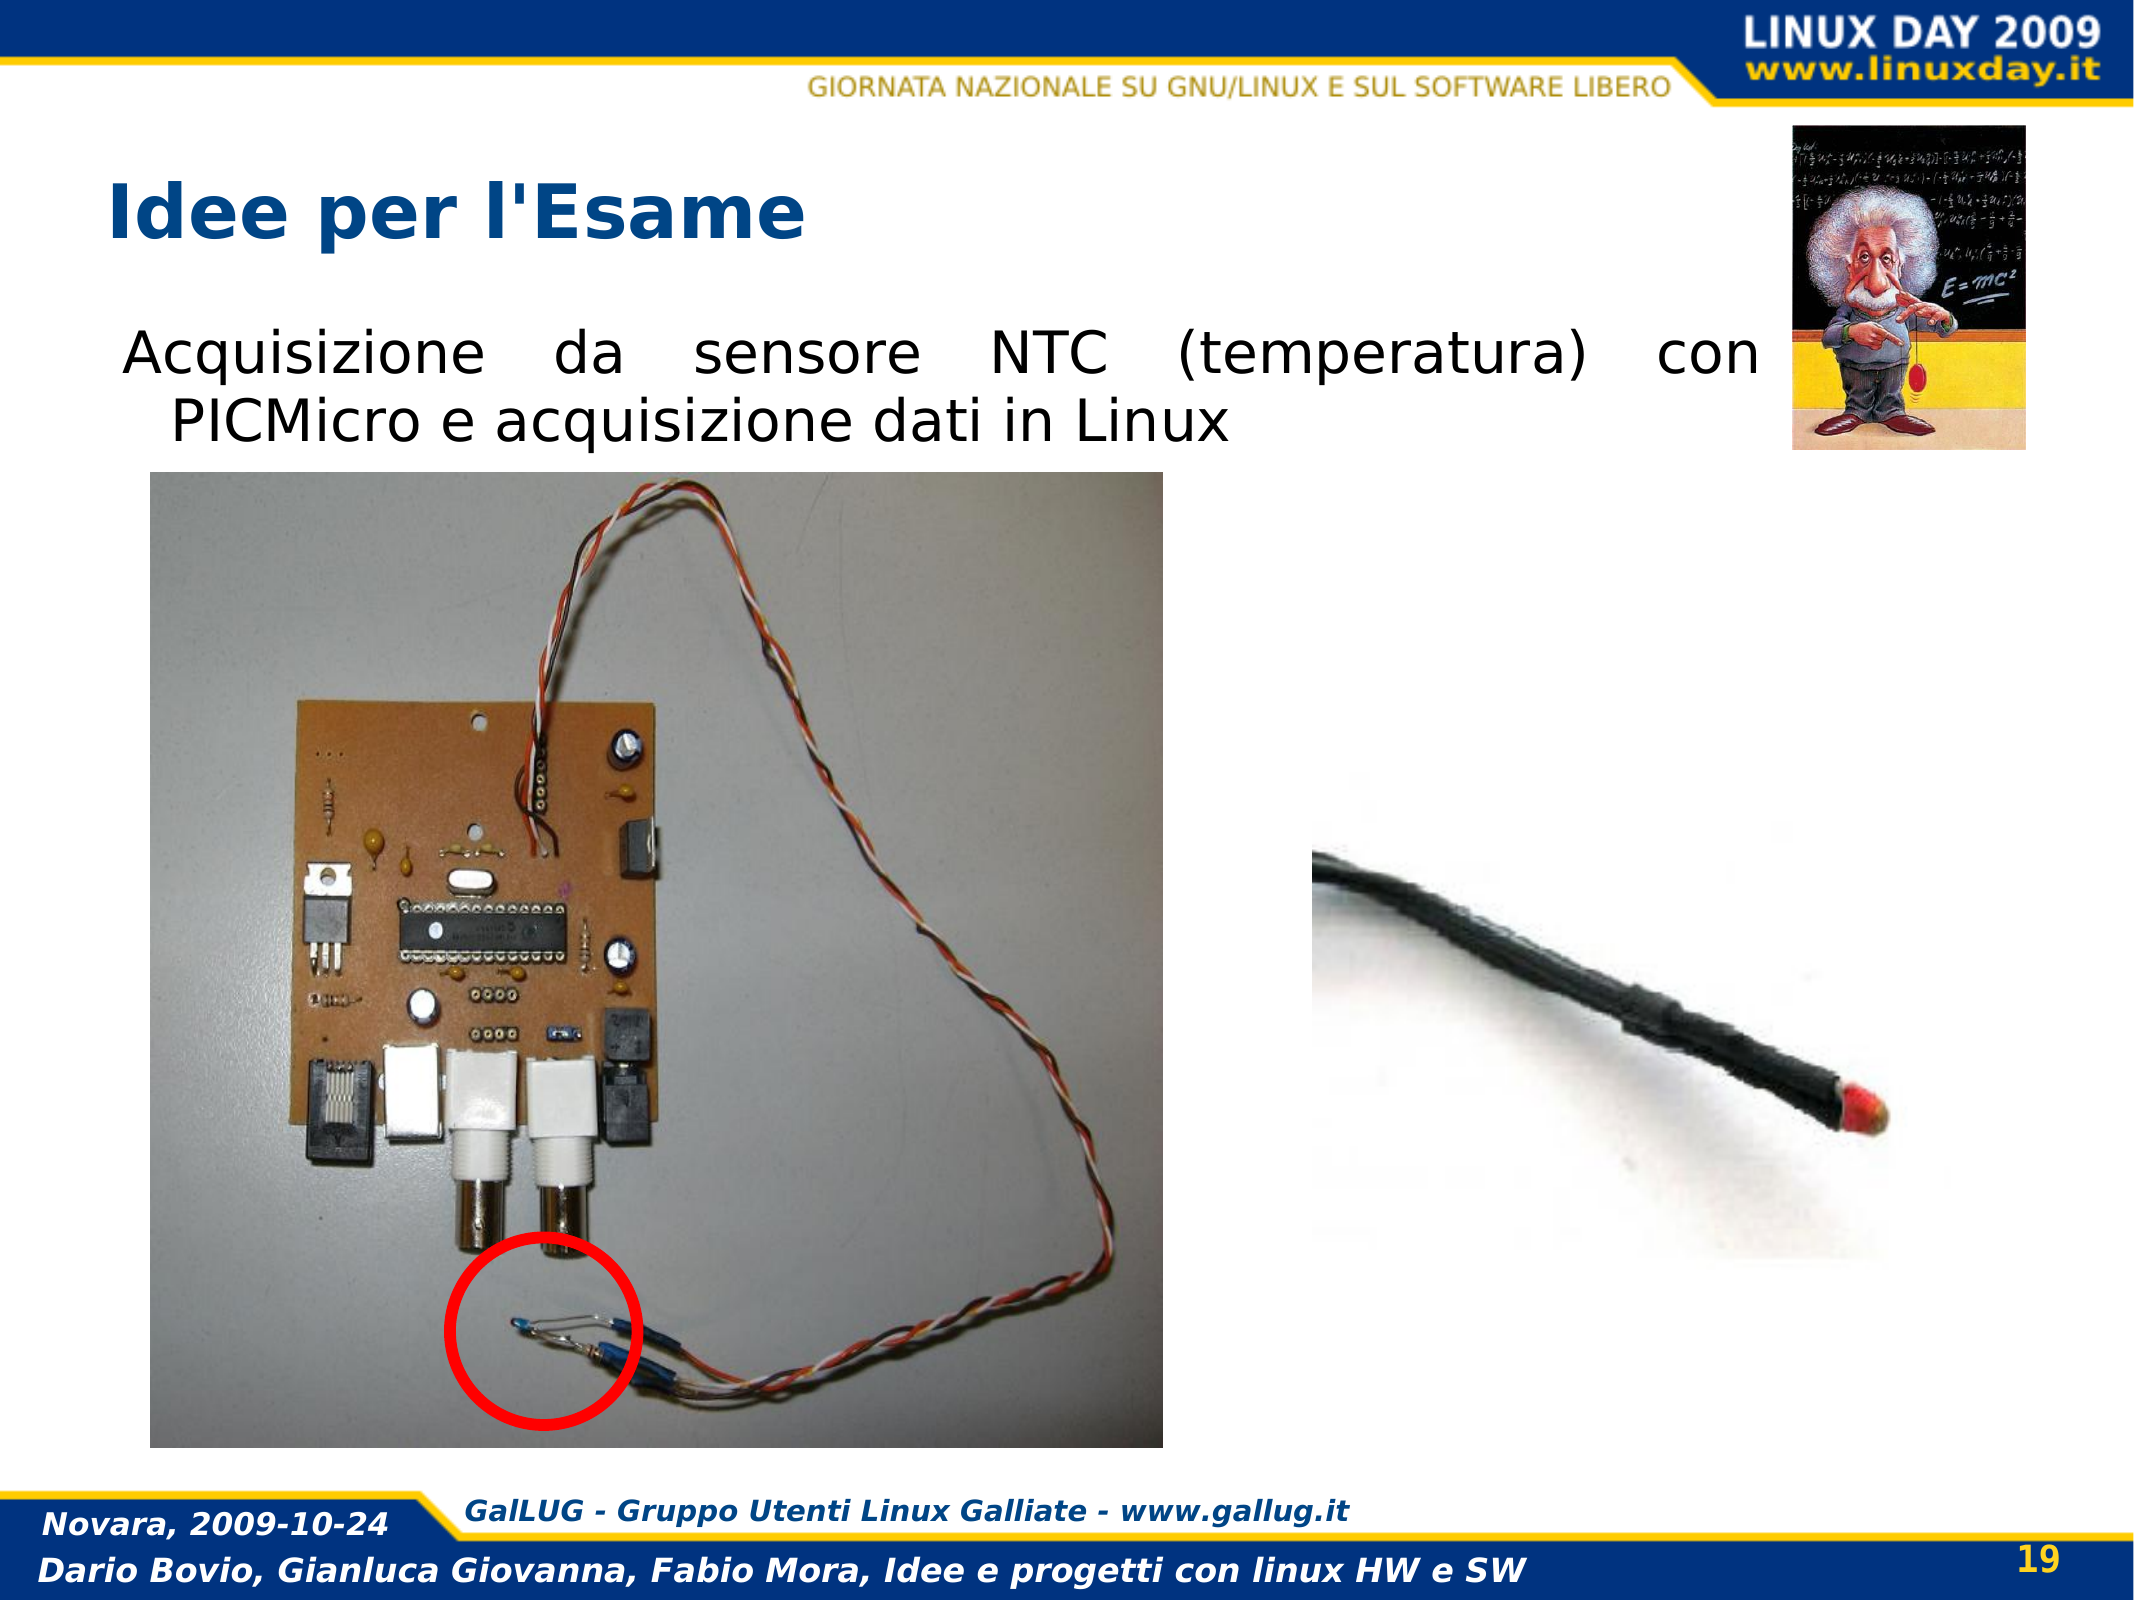

# Idee per l'Esame
Acquisizione da sensore NTC (temperatura) con PICMicro e acquisizione dati in Linux